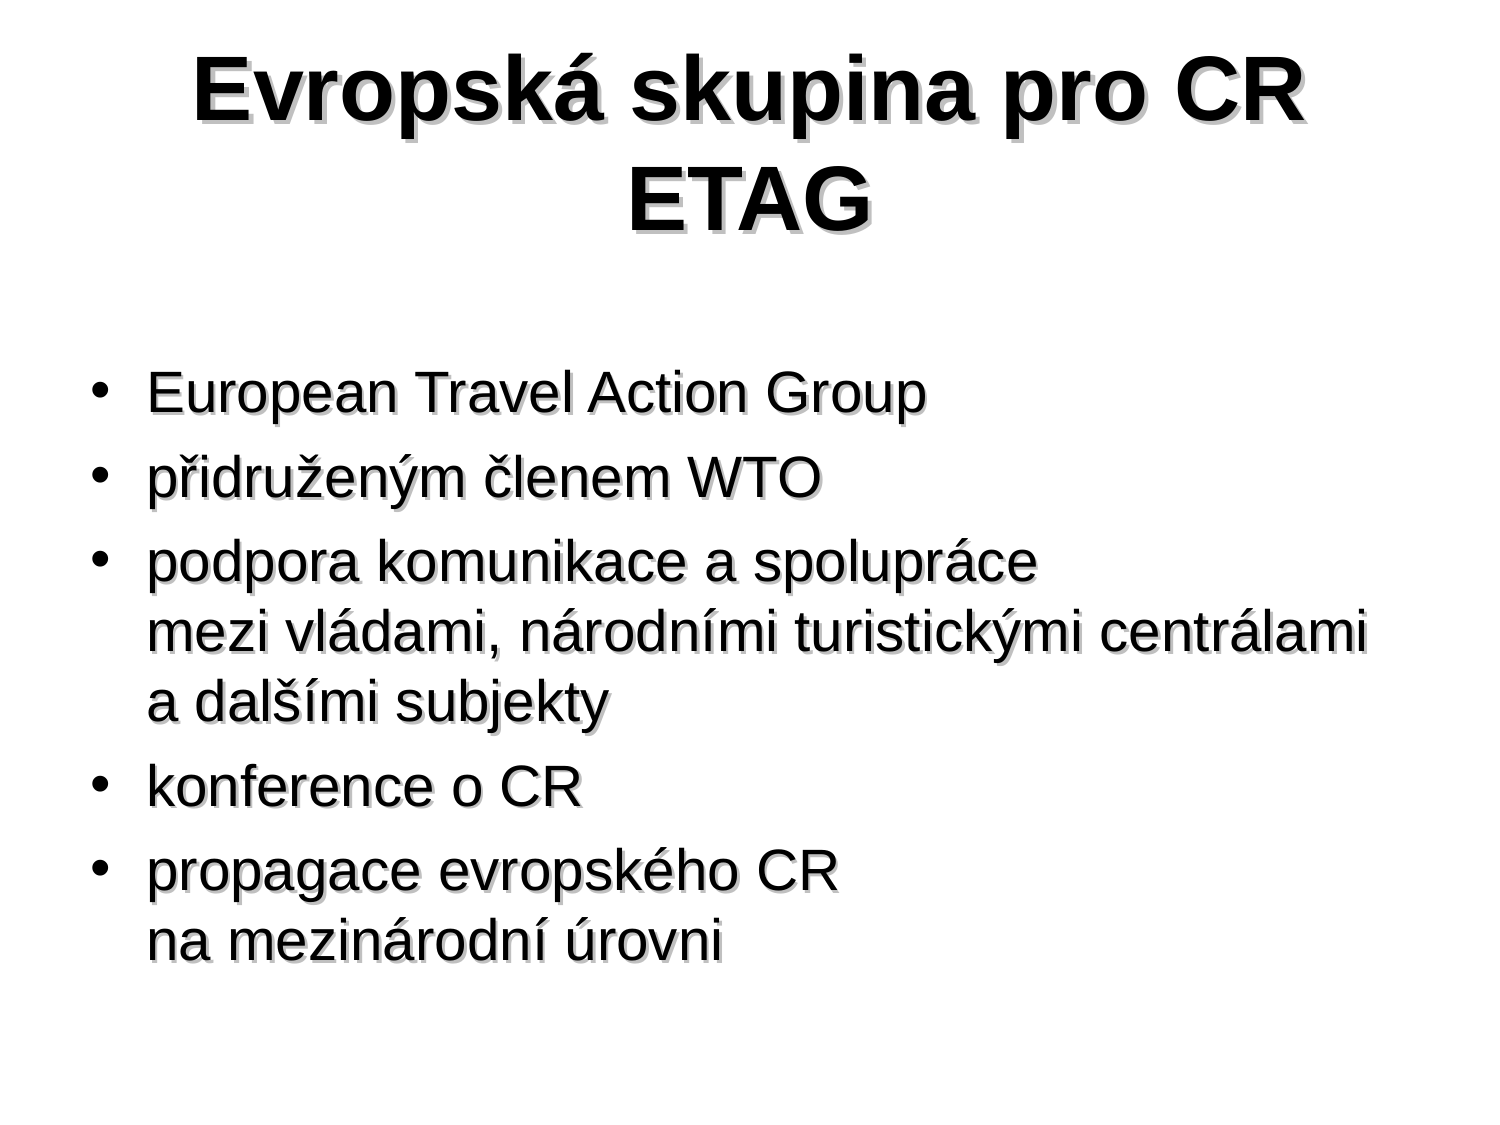

# Evropská skupina pro CR ETAG
European Travel Action Group
přidruženým členem WTO
podpora komunikace a spolupráce
mezi vládami, národními turistickými centrálami a dalšími subjekty
konference o CR
propagace evropského CR
na mezinárodní úrovni